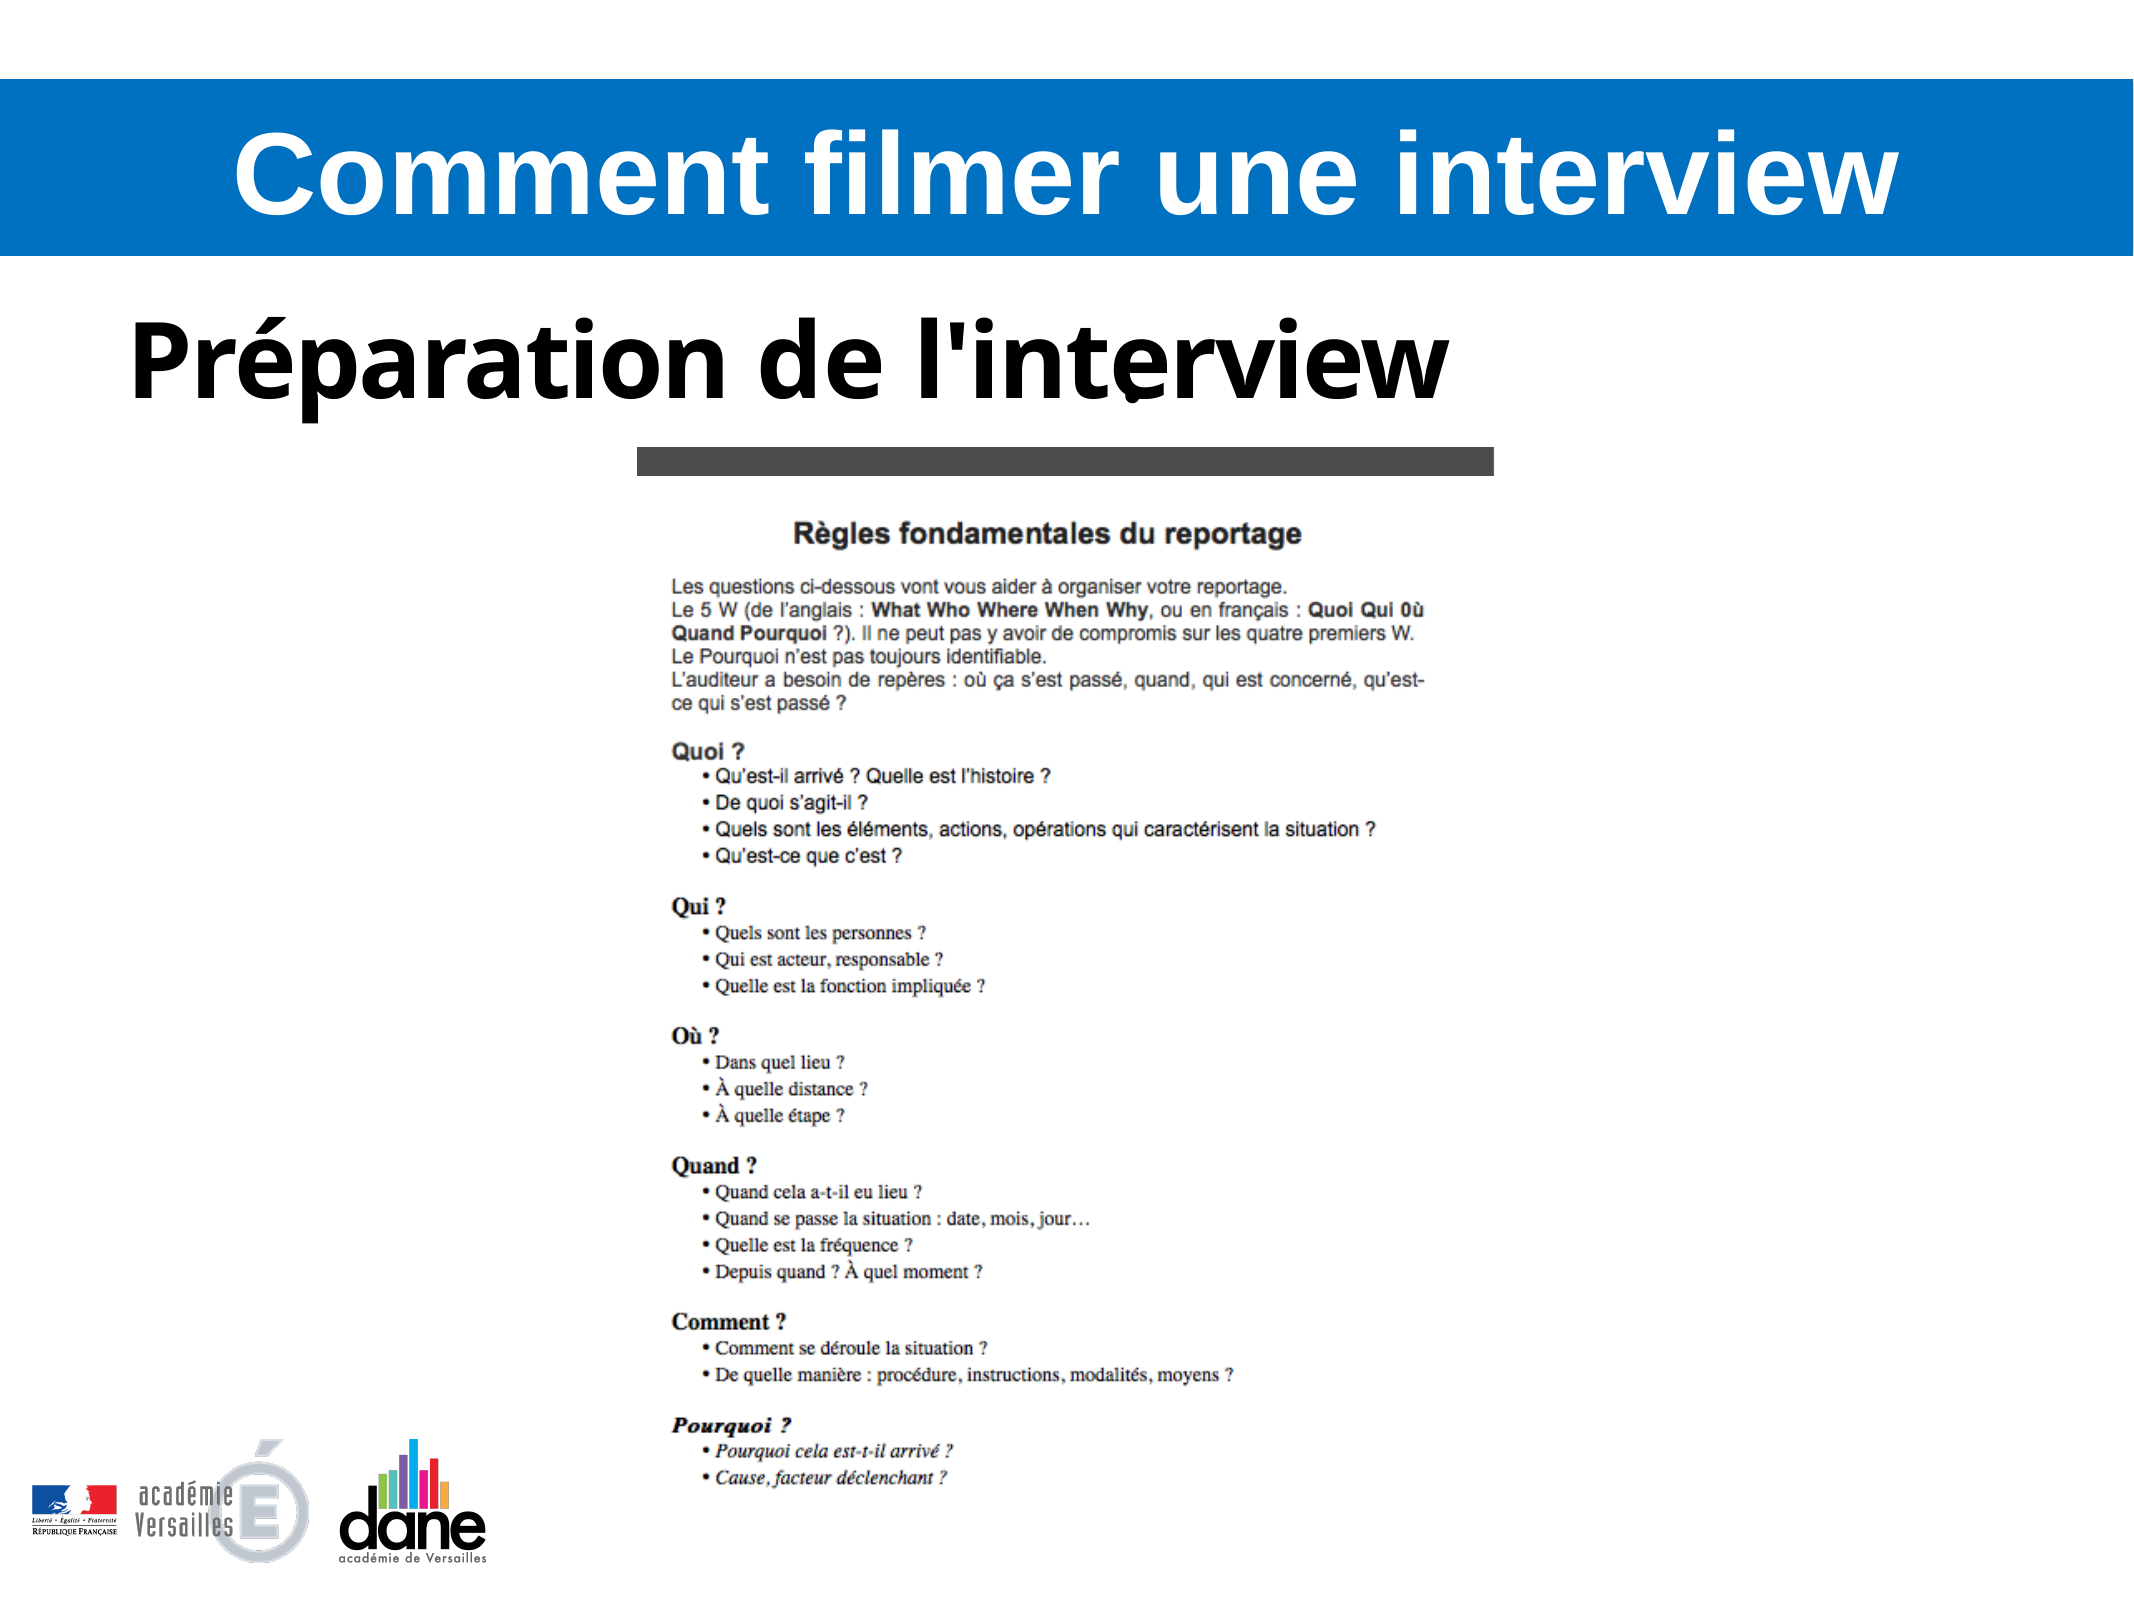

Comment filmer une interview
Préparation de l'interview
●